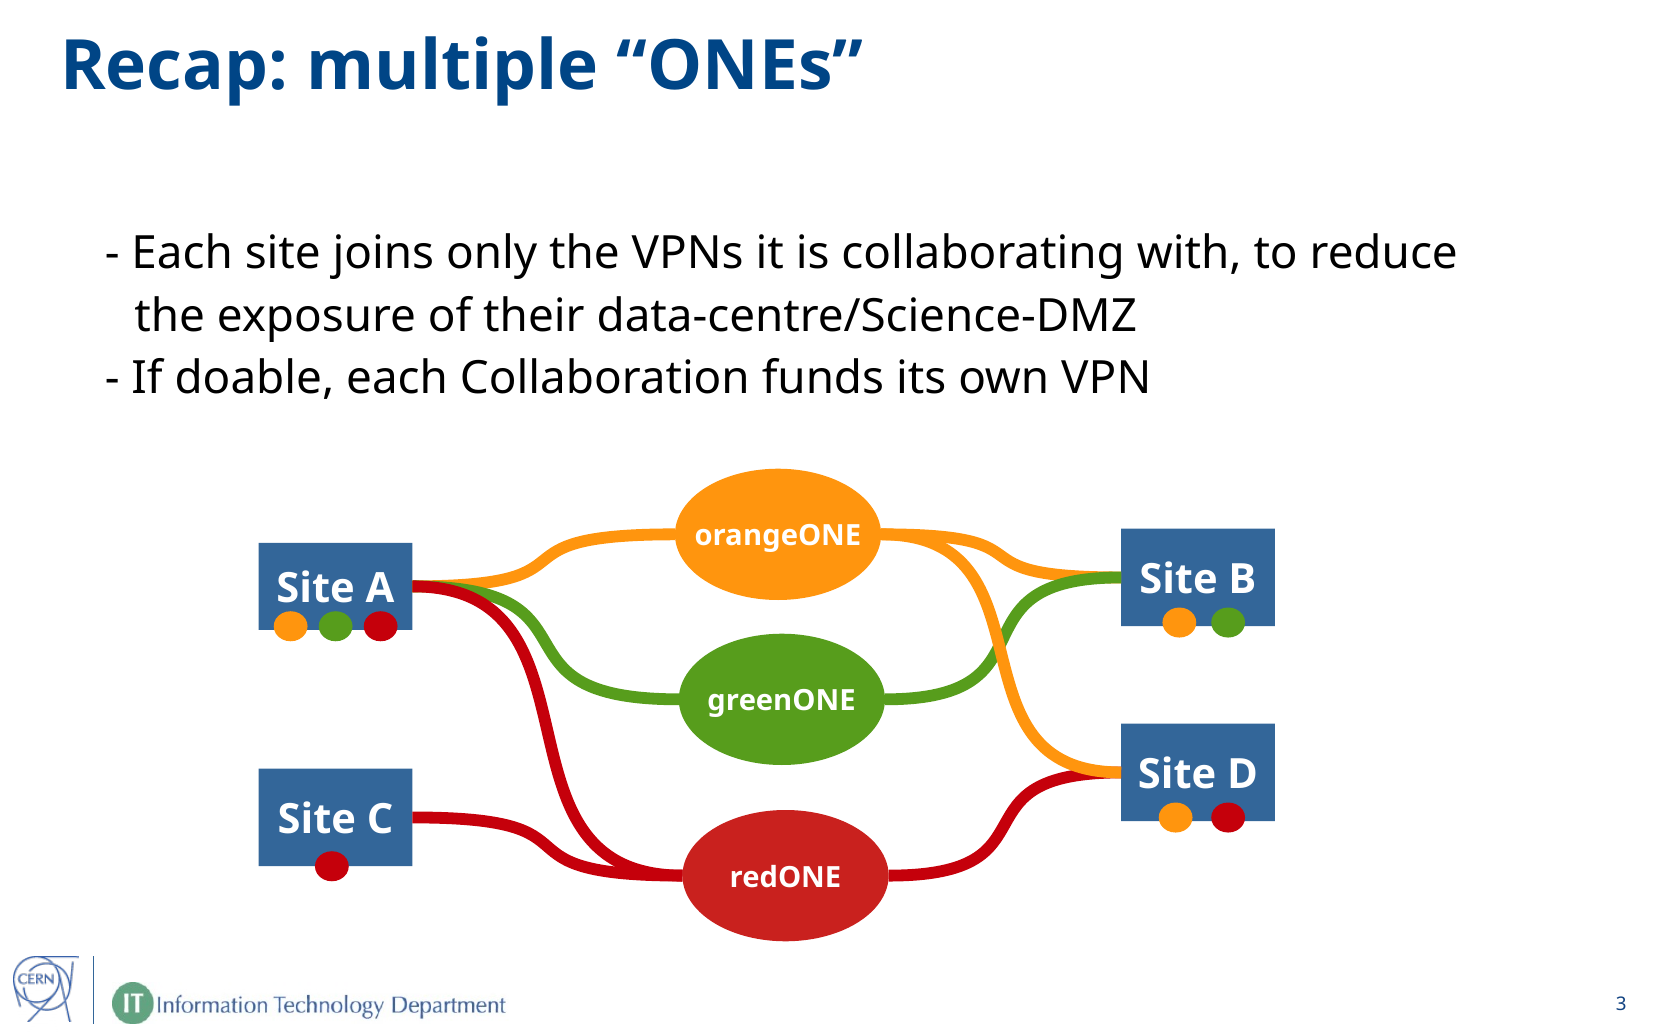

# Recap: multiple “ONEs”
- Each site joins only the VPNs it is collaborating with, to reduce the exposure of their data-centre/Science-DMZ
- If doable, each Collaboration funds its own VPN
orangeONE
Site B
Site A
greenONE
Site D
Site C
redONE